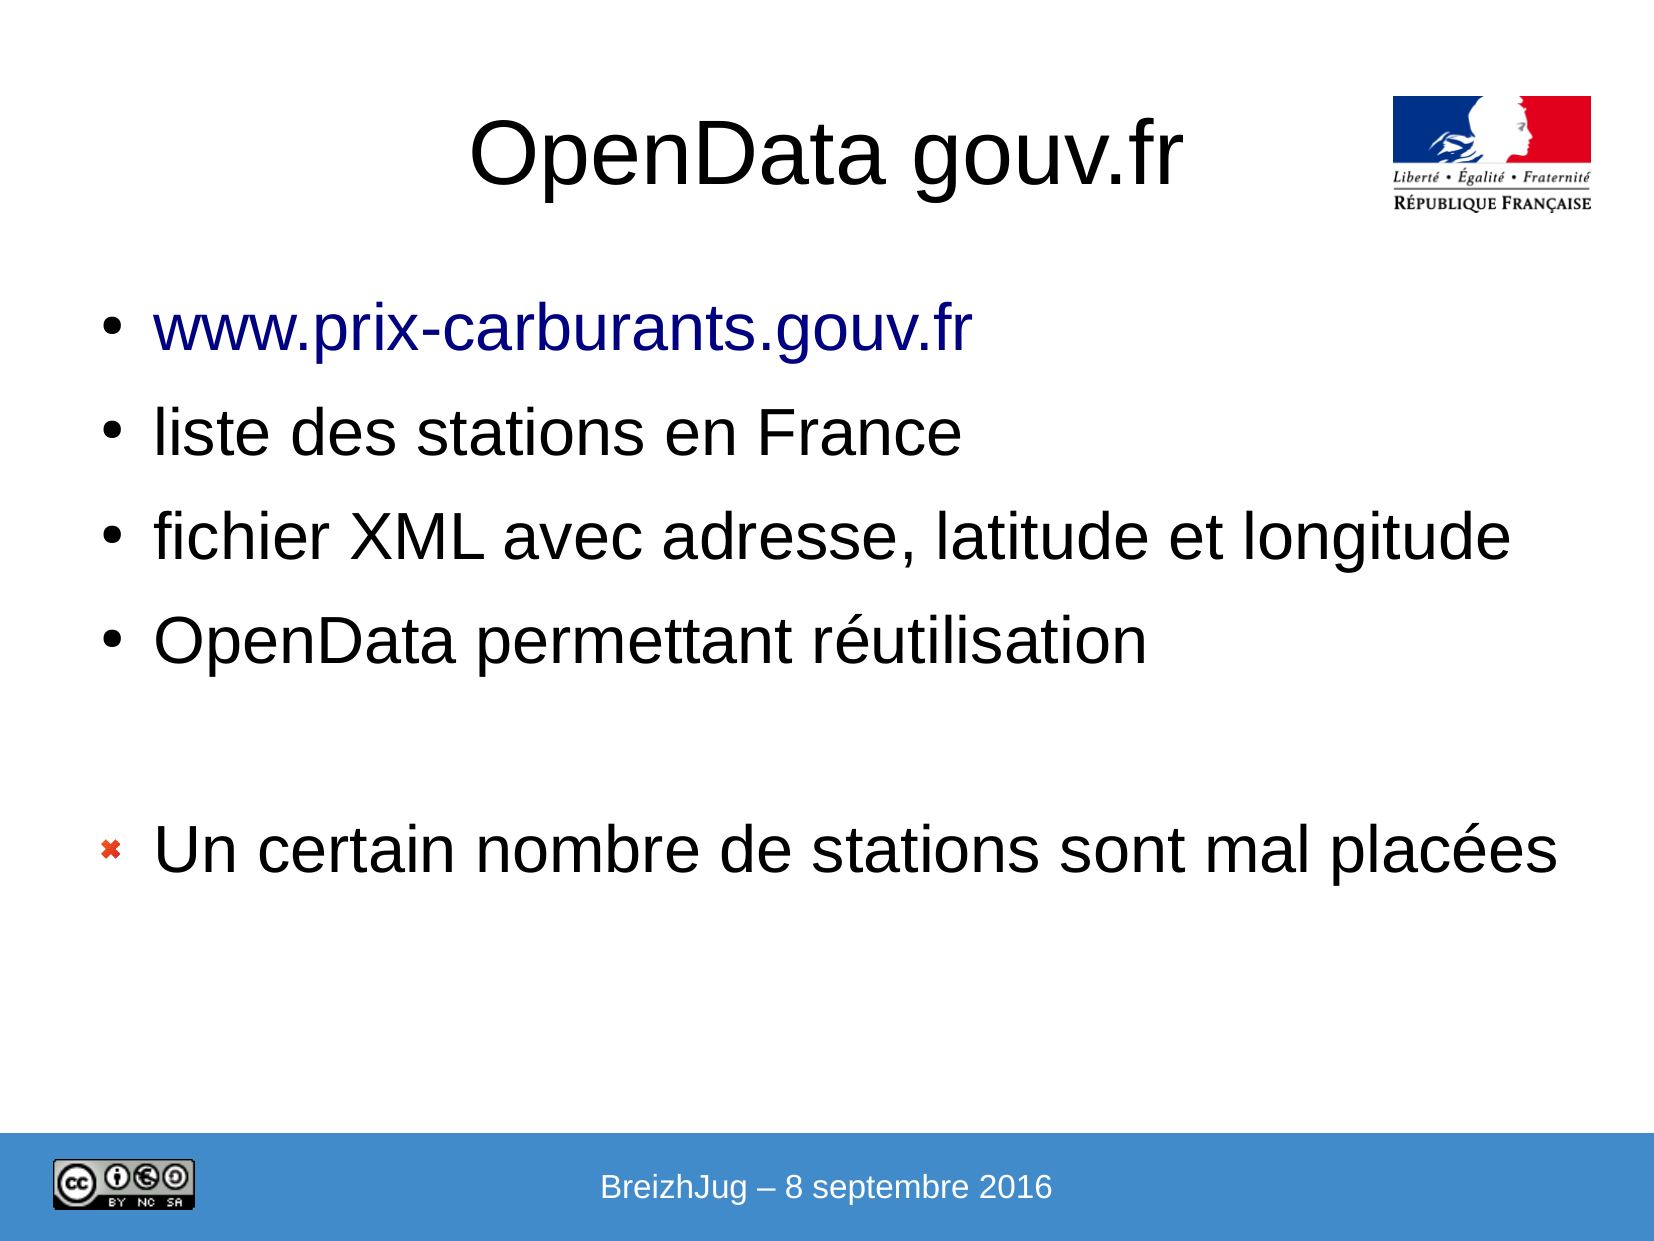

# OpenData gouv.fr
www.prix-carburants.gouv.fr
liste des stations en France
fichier XML avec adresse, latitude et longitude
OpenData permettant réutilisation
Un certain nombre de stations sont mal placées